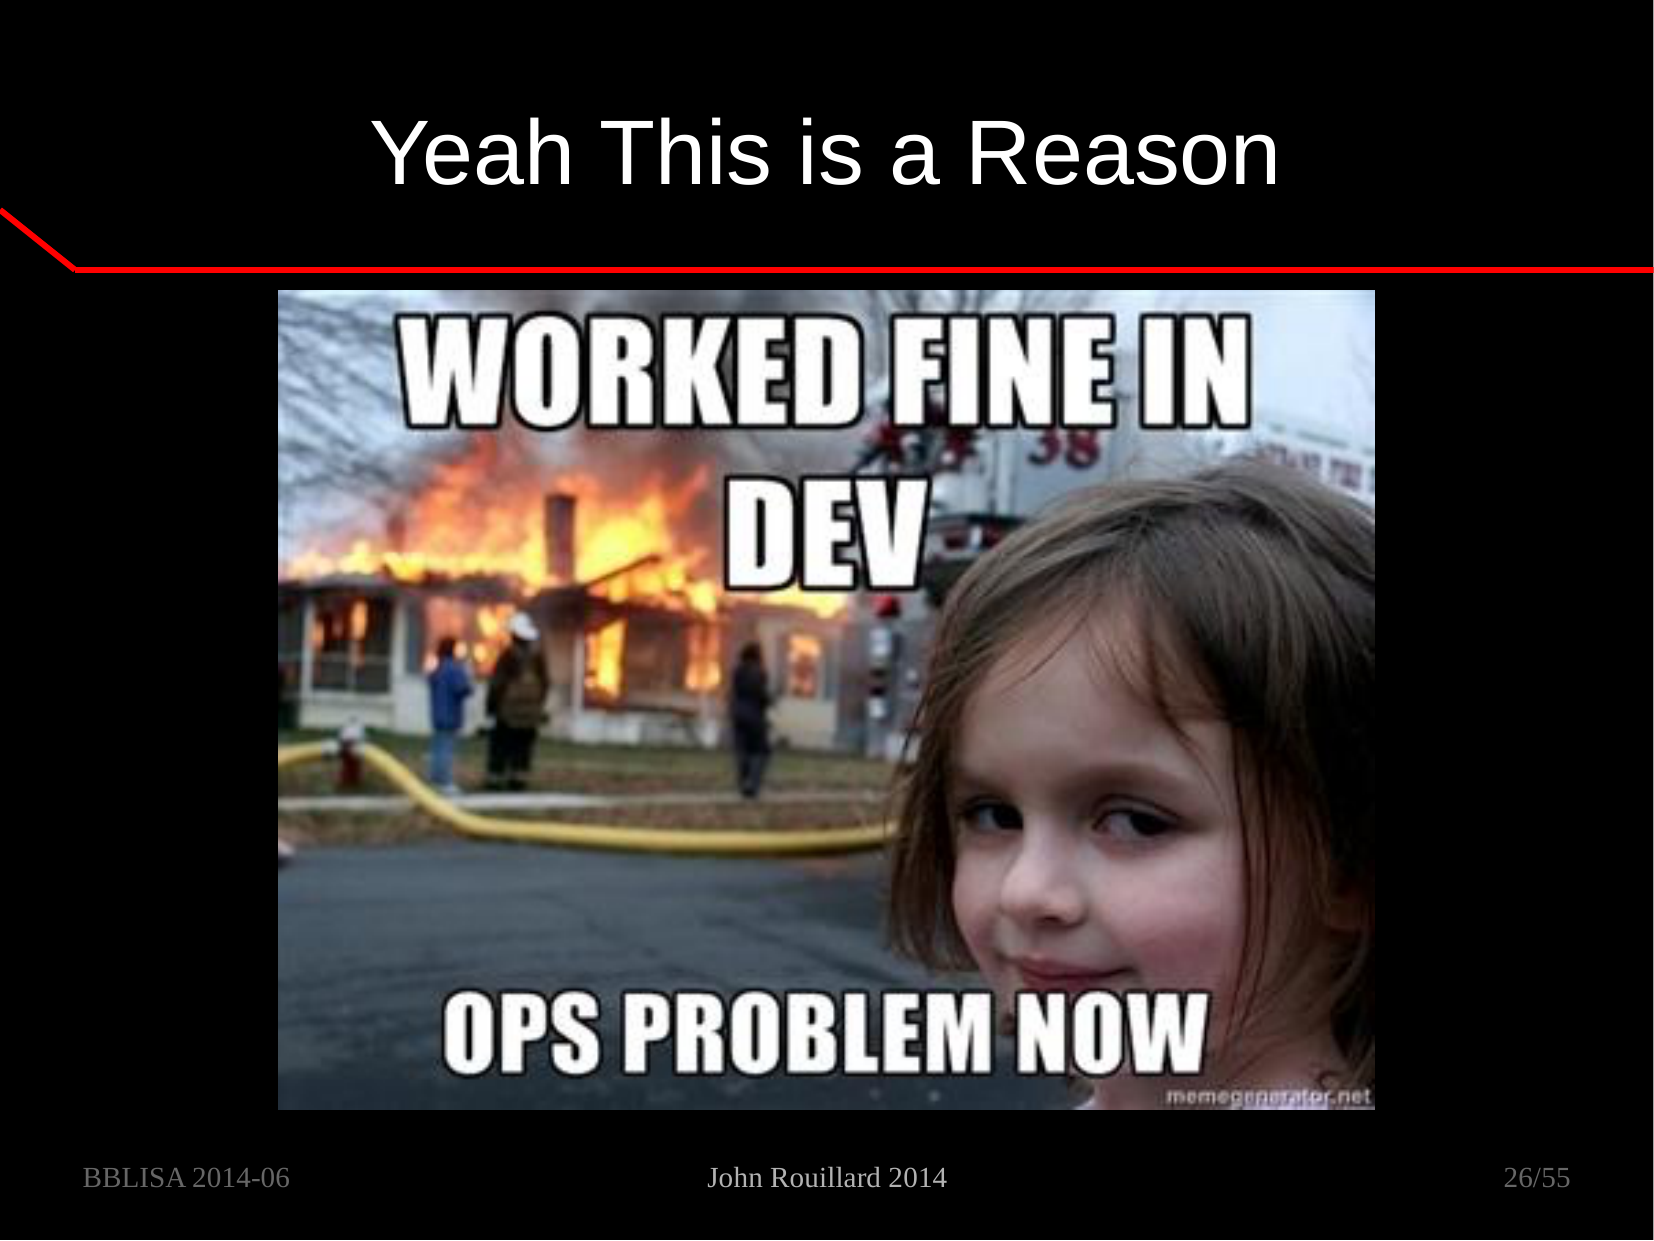

# Yeah This is a Reason
BBLISA 2014-06
John Rouillard 2014
26